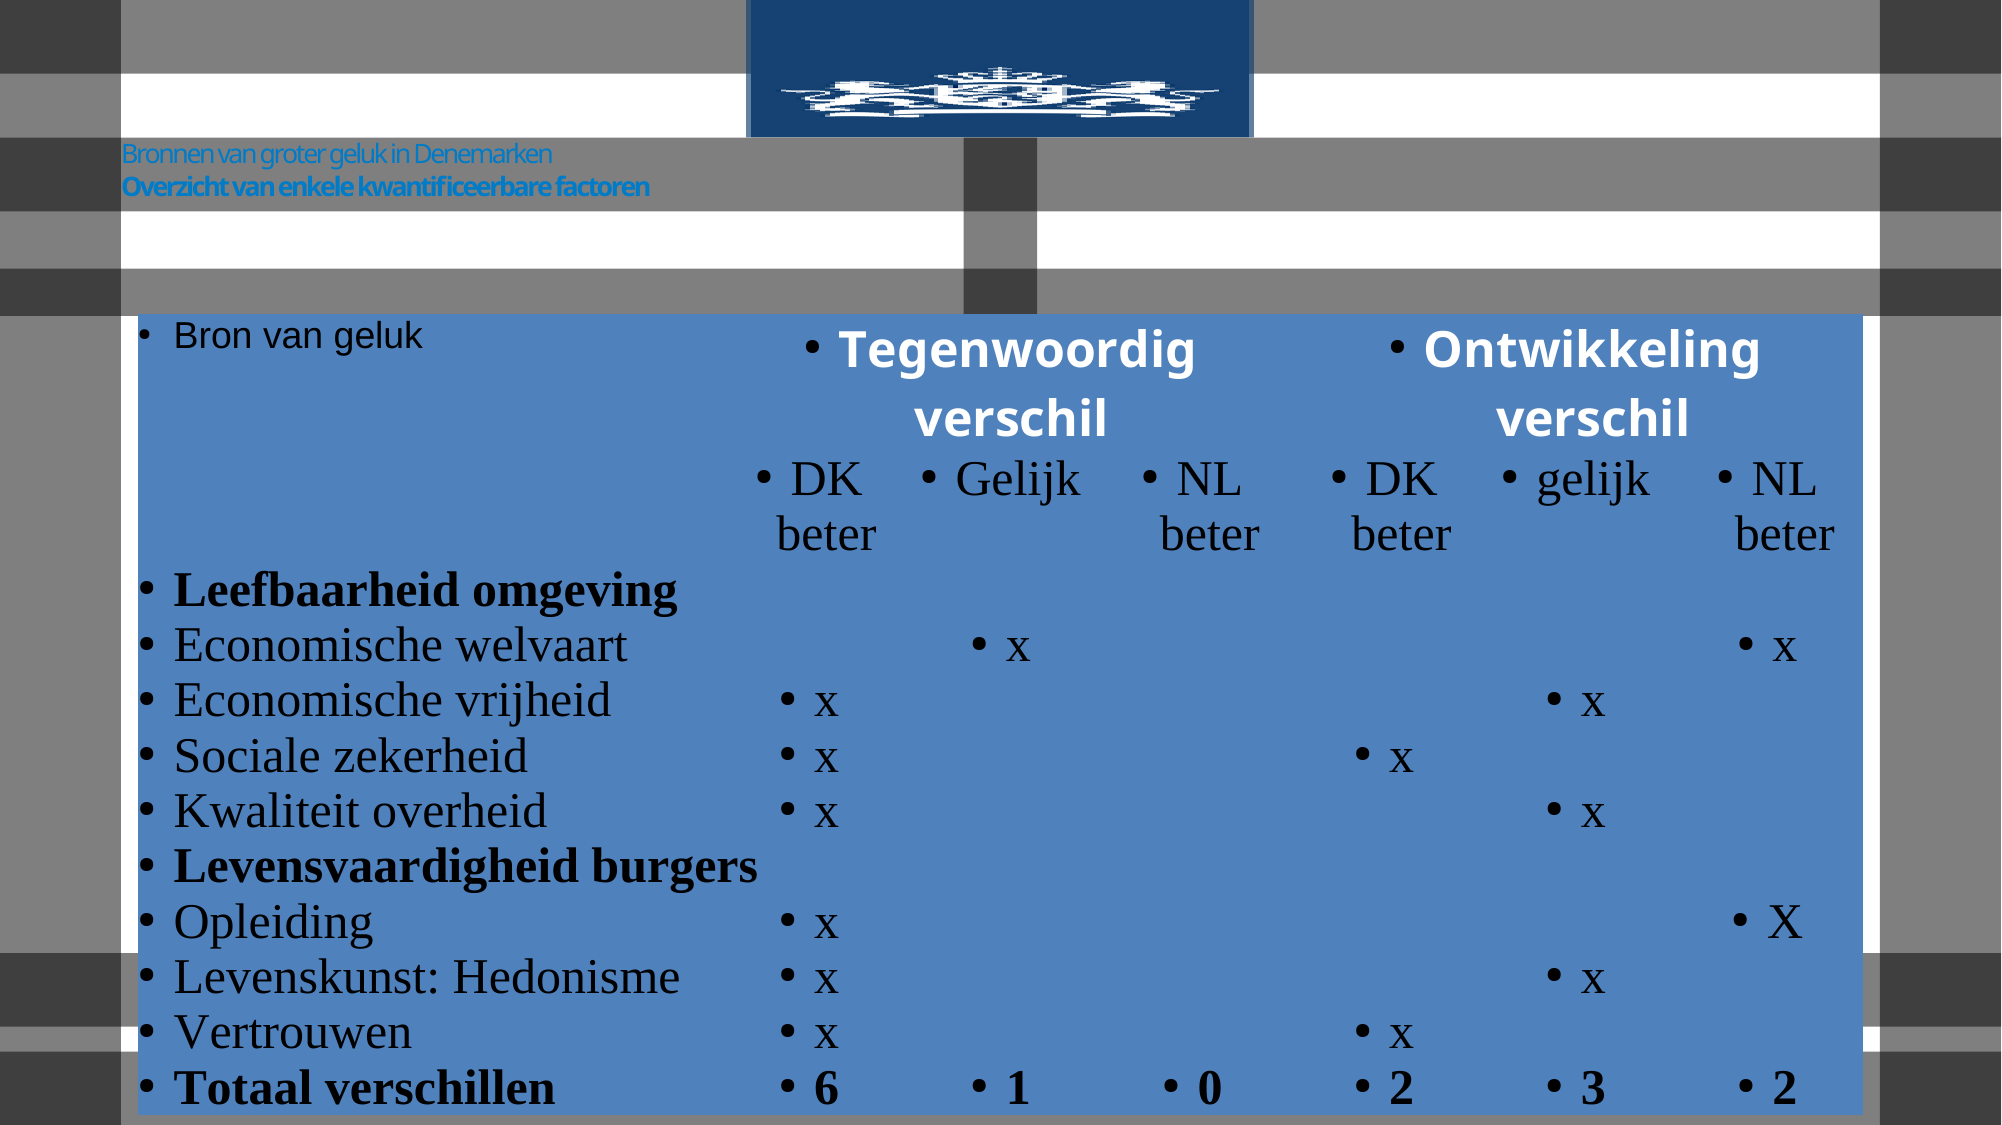

# Bronnen van groter geluk in Denemarken Overzicht van enkele kwantificeerbare factoren
| Bron van geluk | Tegenwoordig verschil | | | Ontwikkeling verschil | | |
| --- | --- | --- | --- | --- | --- | --- |
| | DK beter | Gelijk | NL beter | DK beter | gelijk | NL beter |
| Leefbaarheid omgeving | | | | | | |
| Economische welvaart | | x | | | | x |
| Economische vrijheid | x | | | | x | |
| Sociale zekerheid | x | | | x | | |
| Kwaliteit overheid | x | | | | x | |
| Levensvaardigheid burgers | | | | | | |
| Opleiding | x | | | | | X |
| Levenskunst: Hedonisme | x | | | | x | |
| Vertrouwen | x | | | x | | |
| Totaal verschillen | 6 | 1 | 0 | 2 | 3 | 2 |